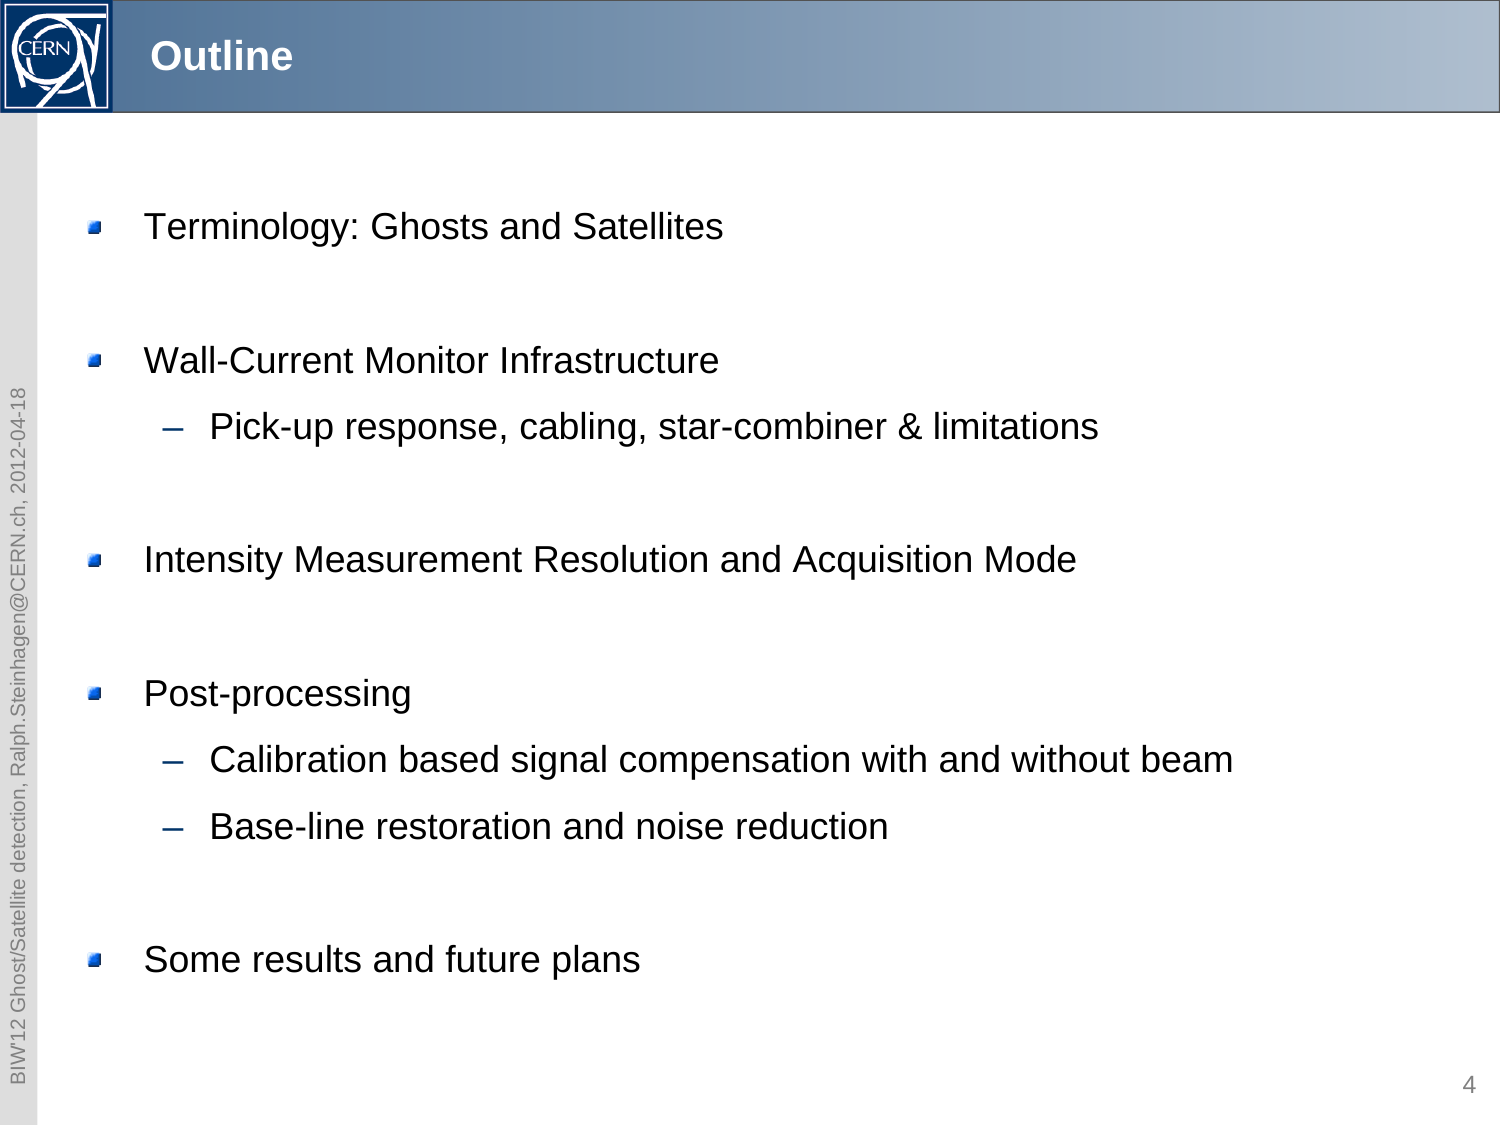

# Outline
Terminology: Ghosts and Satellites
Wall-Current Monitor Infrastructure
Pick-up response, cabling, star-combiner & limitations
Intensity Measurement Resolution and Acquisition Mode
Post-processing
Calibration based signal compensation with and without beam
Base-line restoration and noise reduction
Some results and future plans